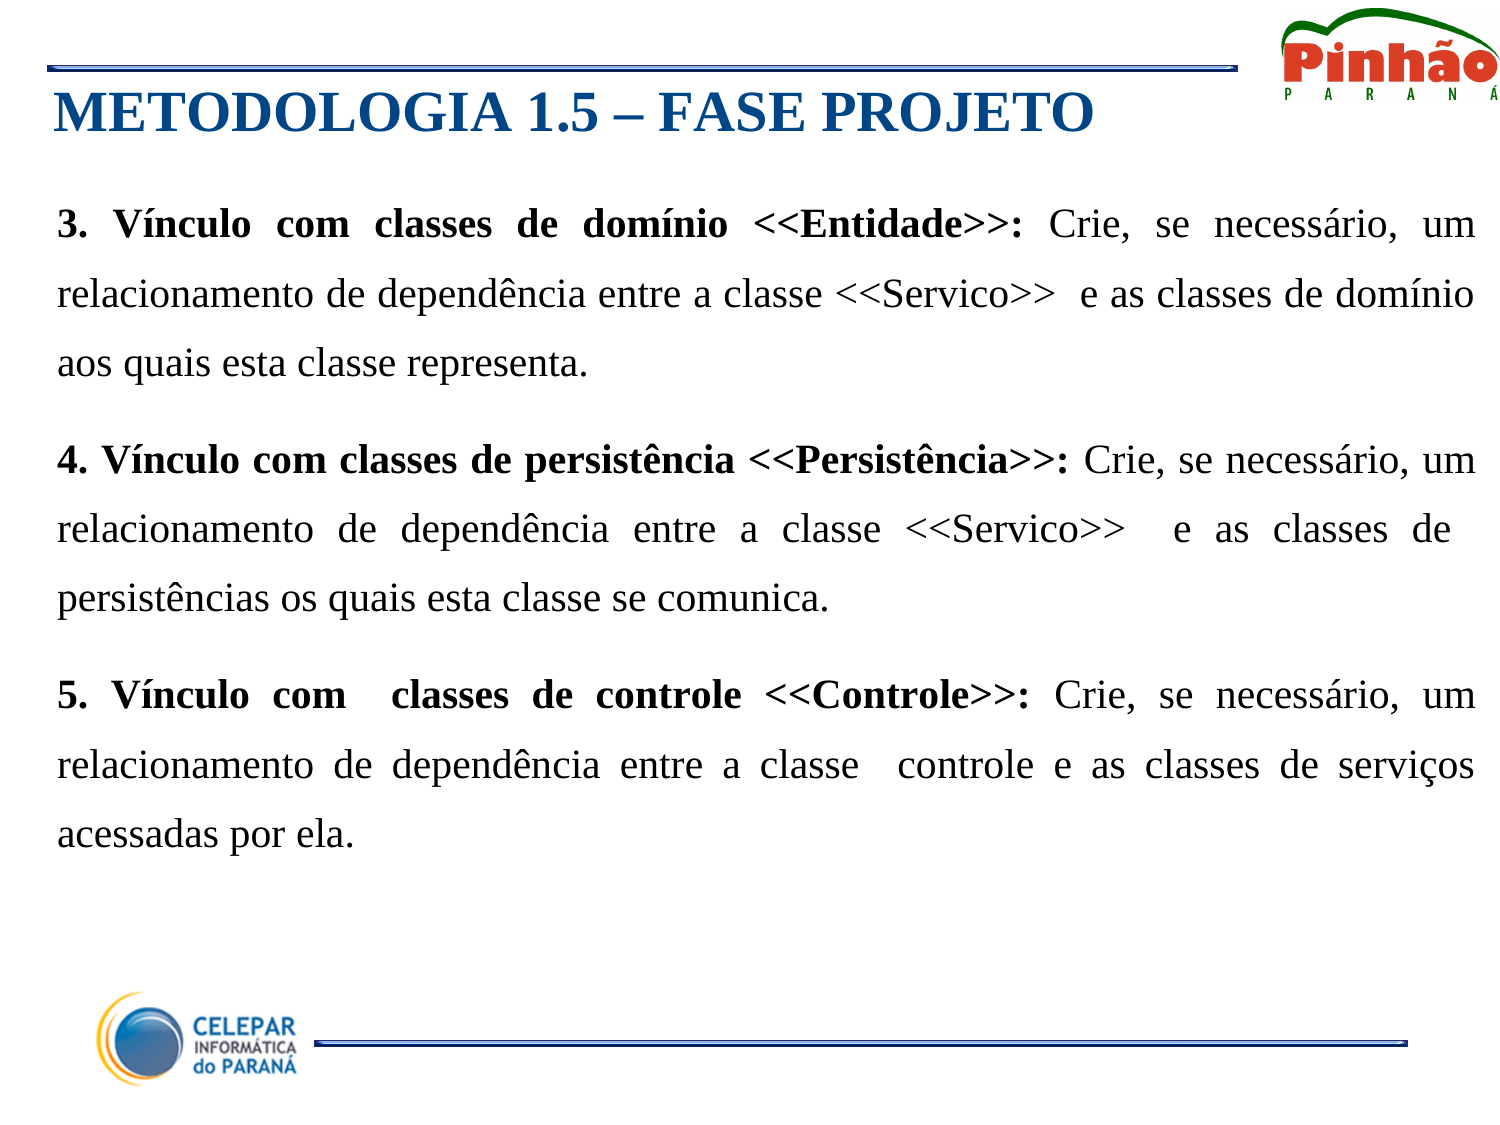

METODOLOGIA 1.5 – FASE PROJETO
3. Vínculo com classes de domínio <<Entidade>>: Crie, se necessário, um relacionamento de dependência entre a classe <<Servico>> e as classes de domínio aos quais esta classe representa.
4. Vínculo com classes de persistência <<Persistência>>: Crie, se necessário, um relacionamento de dependência entre a classe <<Servico>> e as classes de persistências os quais esta classe se comunica.
5. Vínculo com classes de controle <<Controle>>: Crie, se necessário, um relacionamento de dependência entre a classe controle e as classes de serviços acessadas por ela.